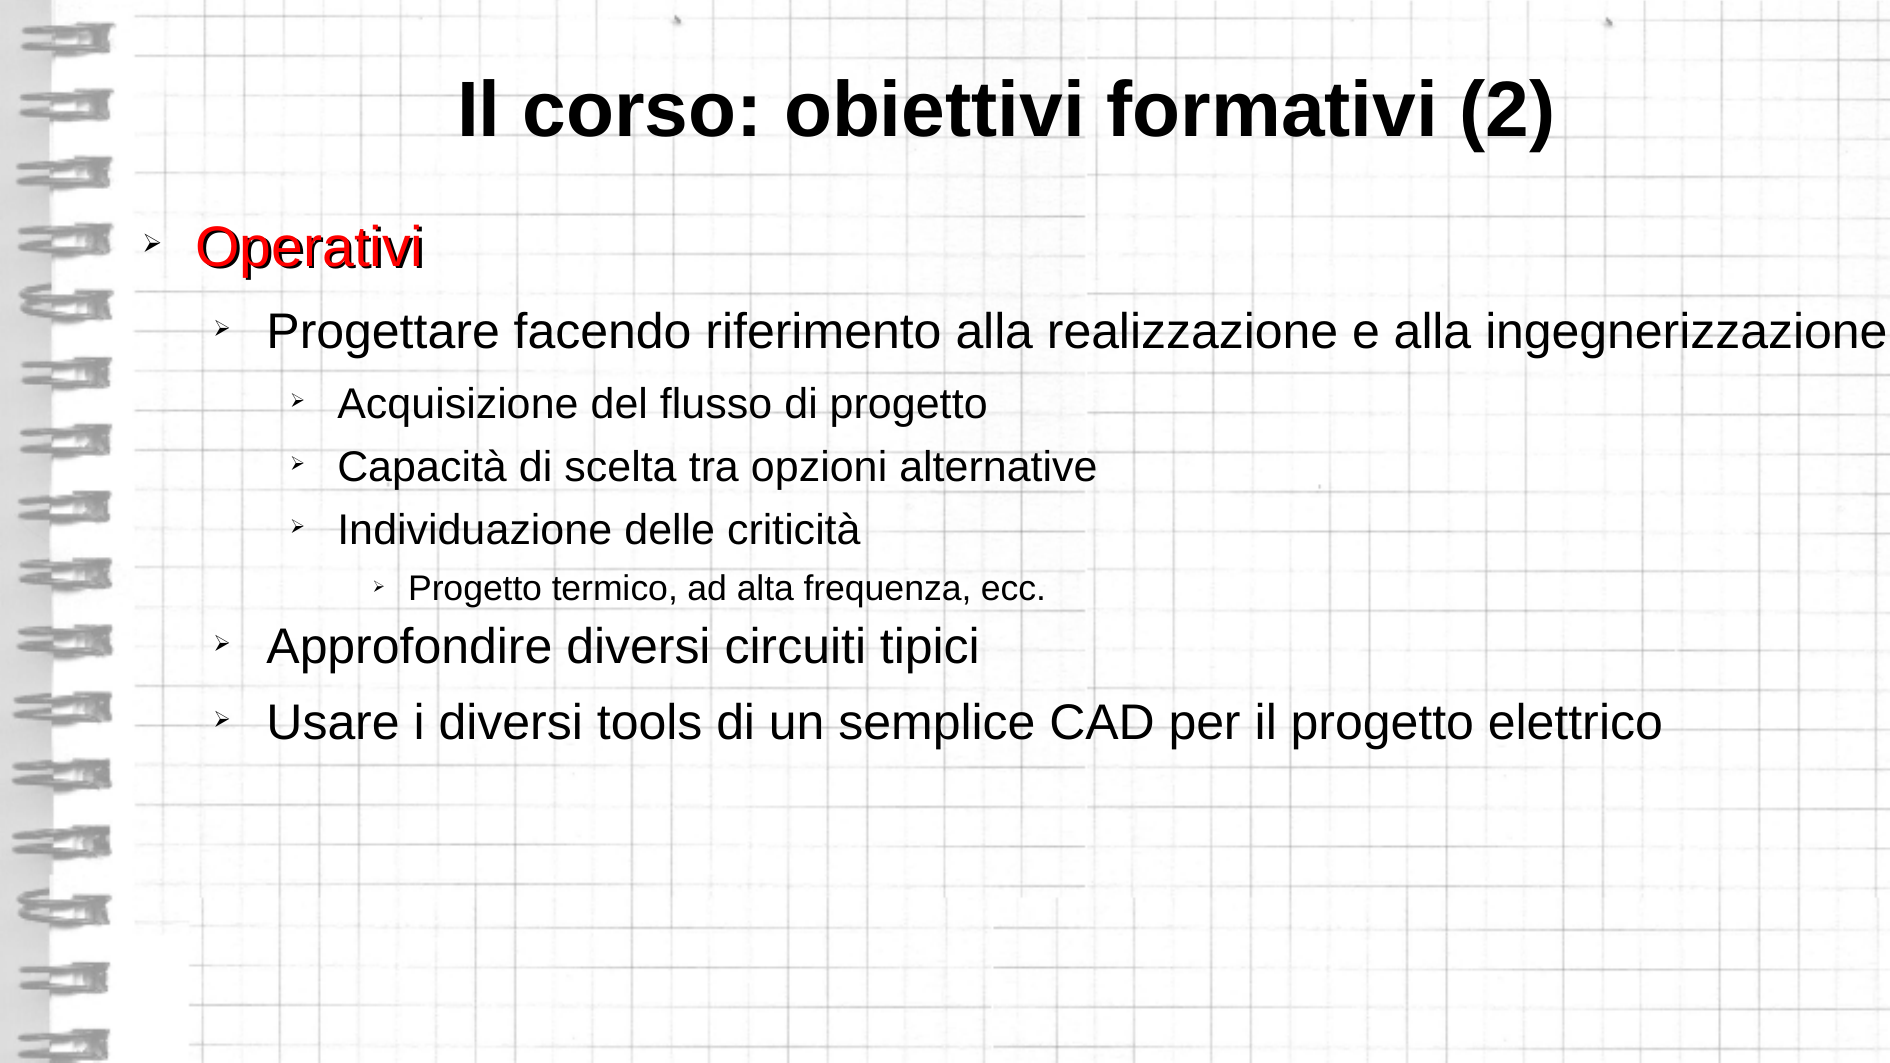

# Il corso: obiettivi formativi (2)
Operativi
Progettare facendo riferimento alla realizzazione e alla ingegnerizzazione
Acquisizione del flusso di progetto
Capacità di scelta tra opzioni alternative
Individuazione delle criticità
Progetto termico, ad alta frequenza, ecc.
Approfondire diversi circuiti tipici
Usare i diversi tools di un semplice CAD per il progetto elettrico